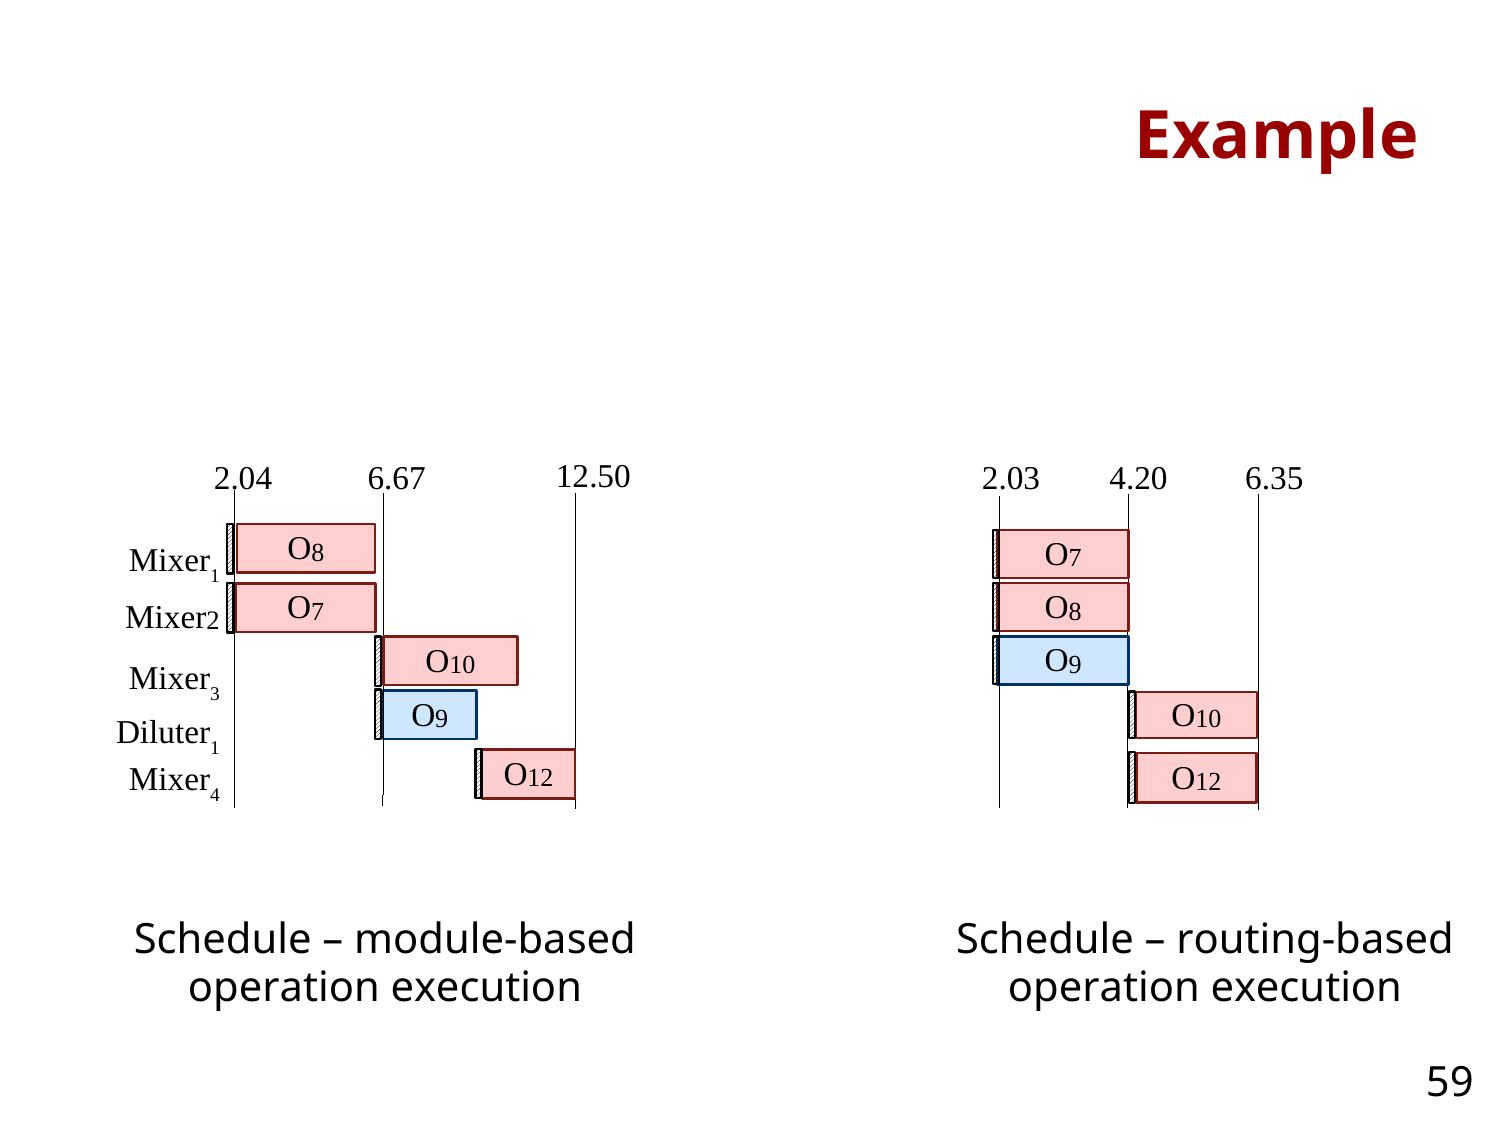

# Example
12.50
2.04
6.67
O8
Mixer1
O7
Mixer2
O10
Mixer3
O9
Diluter1
O12
Mixer4
2.03
6.35
4.20
O7
O8
O9
O10
O12
Schedule – module-based operation execution
Schedule – routing-based operation execution